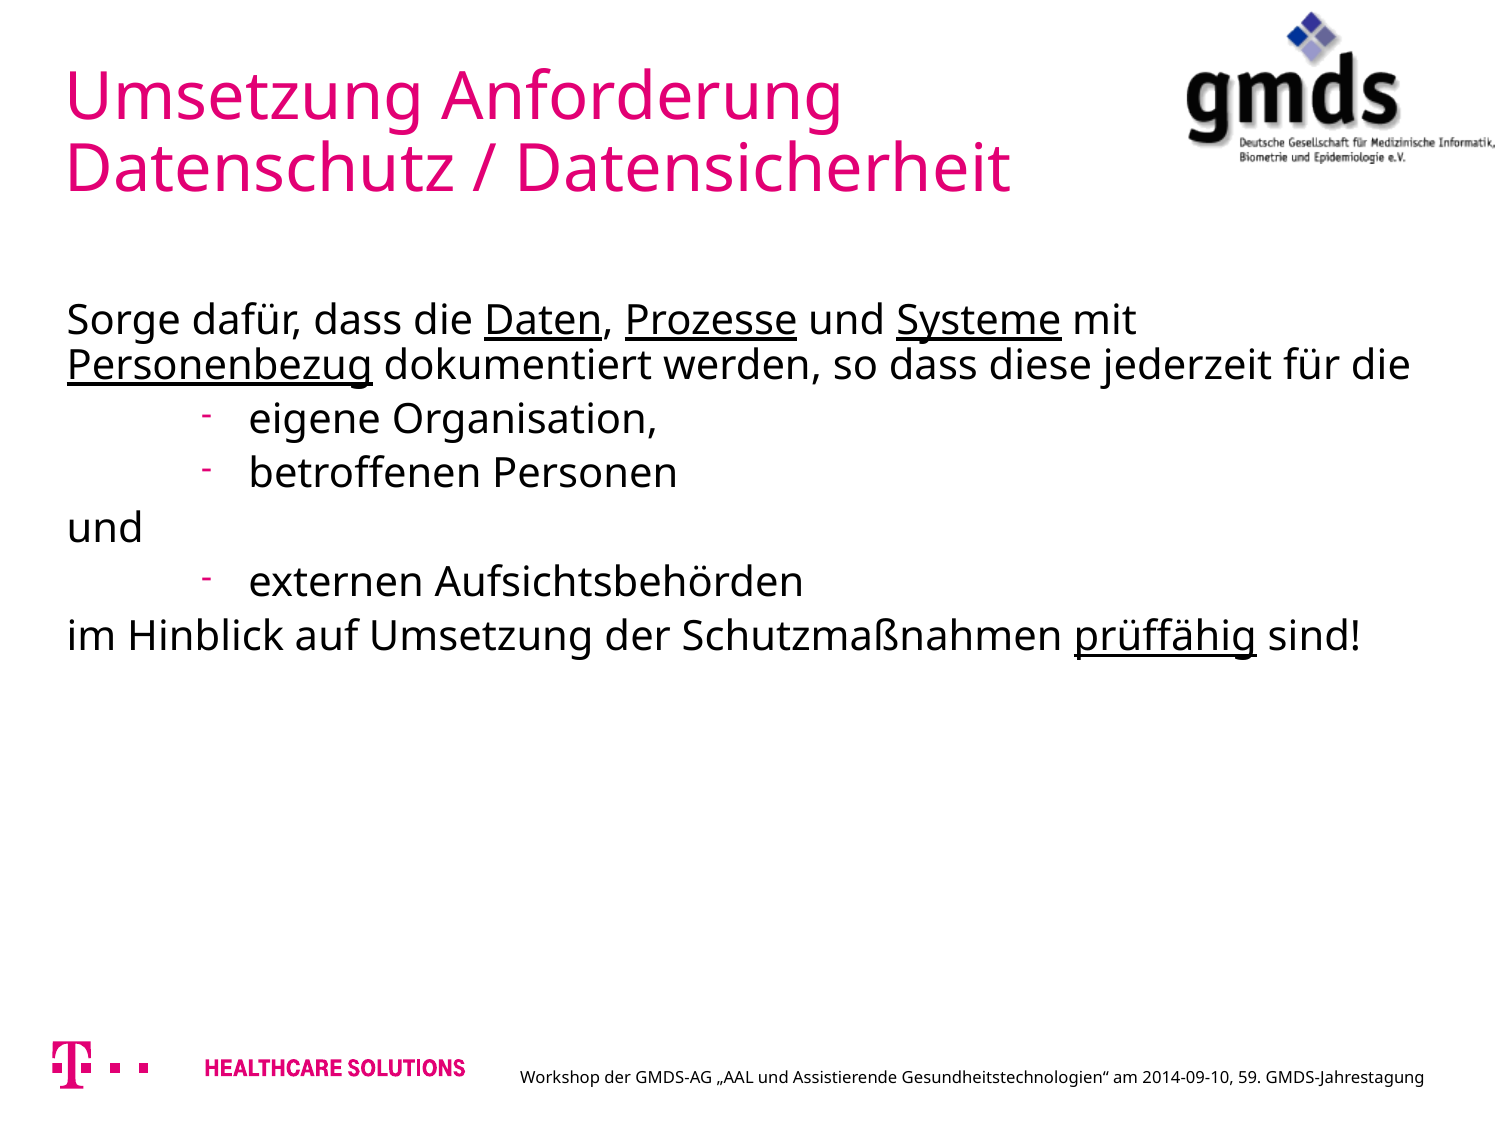

# Umsetzung Anforderung Datenschutz / Datensicherheit
Sorge dafür, dass die Daten, Prozesse und Systeme mit Personenbezug dokumentiert werden, so dass diese jederzeit für die
eigene Organisation,
betroffenen Personen
und
externen Aufsichtsbehörden
im Hinblick auf Umsetzung der Schutzmaßnahmen prüffähig sind!
Workshop der GMDS-AG „AAL und Assistierende Gesundheitstechnologien“ am 2014-09-10, 59. GMDS-Jahrestagung